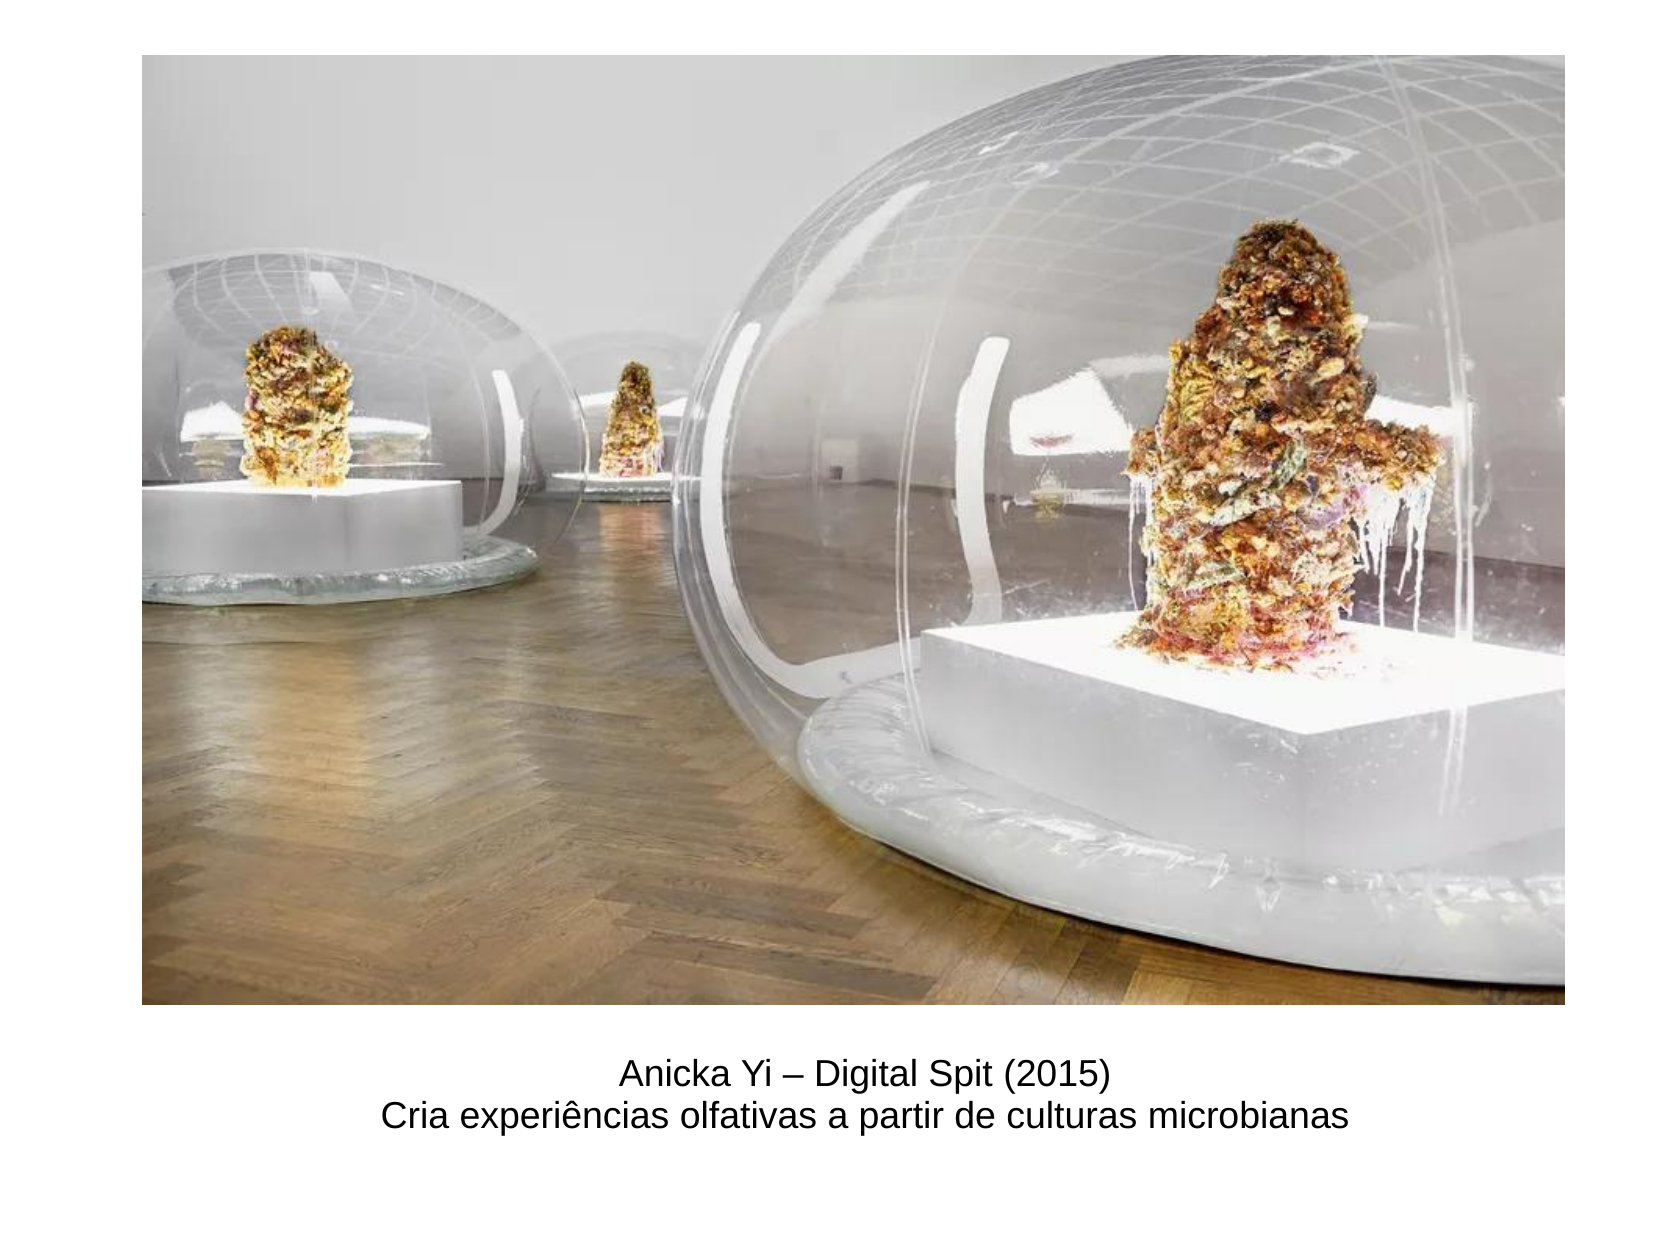

Anicka Yi – Digital Spit (2015)
Cria experiências olfativas a partir de culturas microbianas